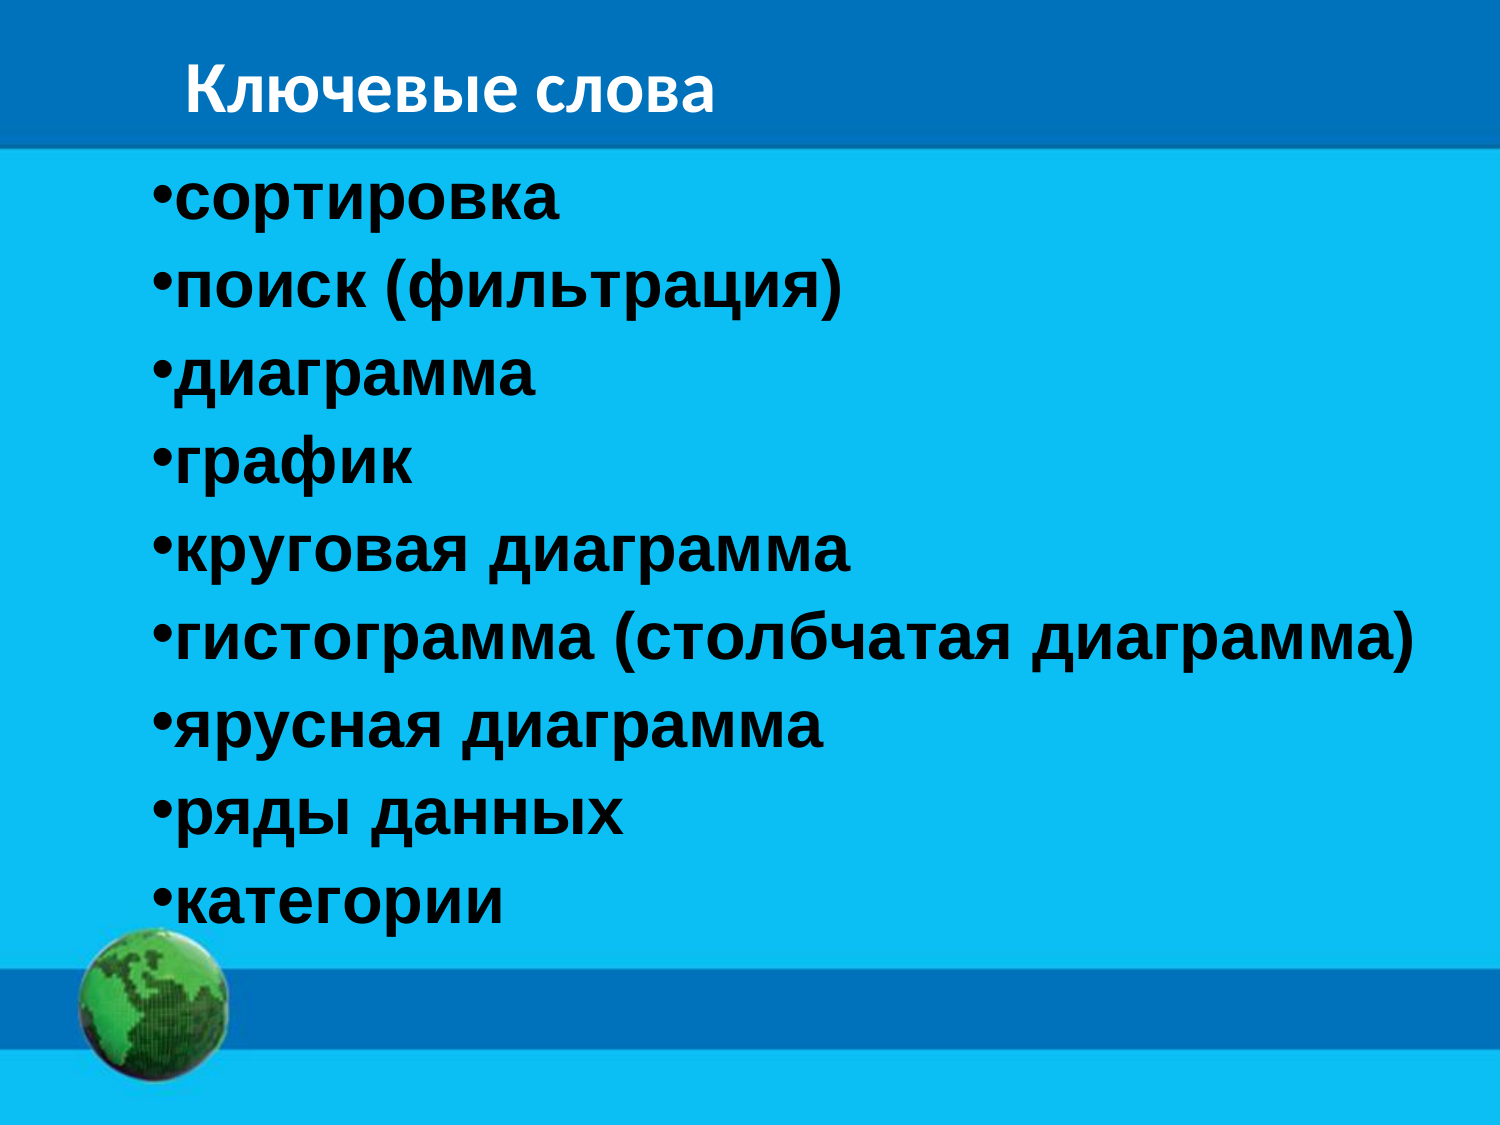

Ключевые слова
сортировка
поиск (фильтрация)
диаграмма
график
круговая диаграмма
гистограмма (столбчатая диаграмма)
ярусная диаграмма
ряды данных
категории